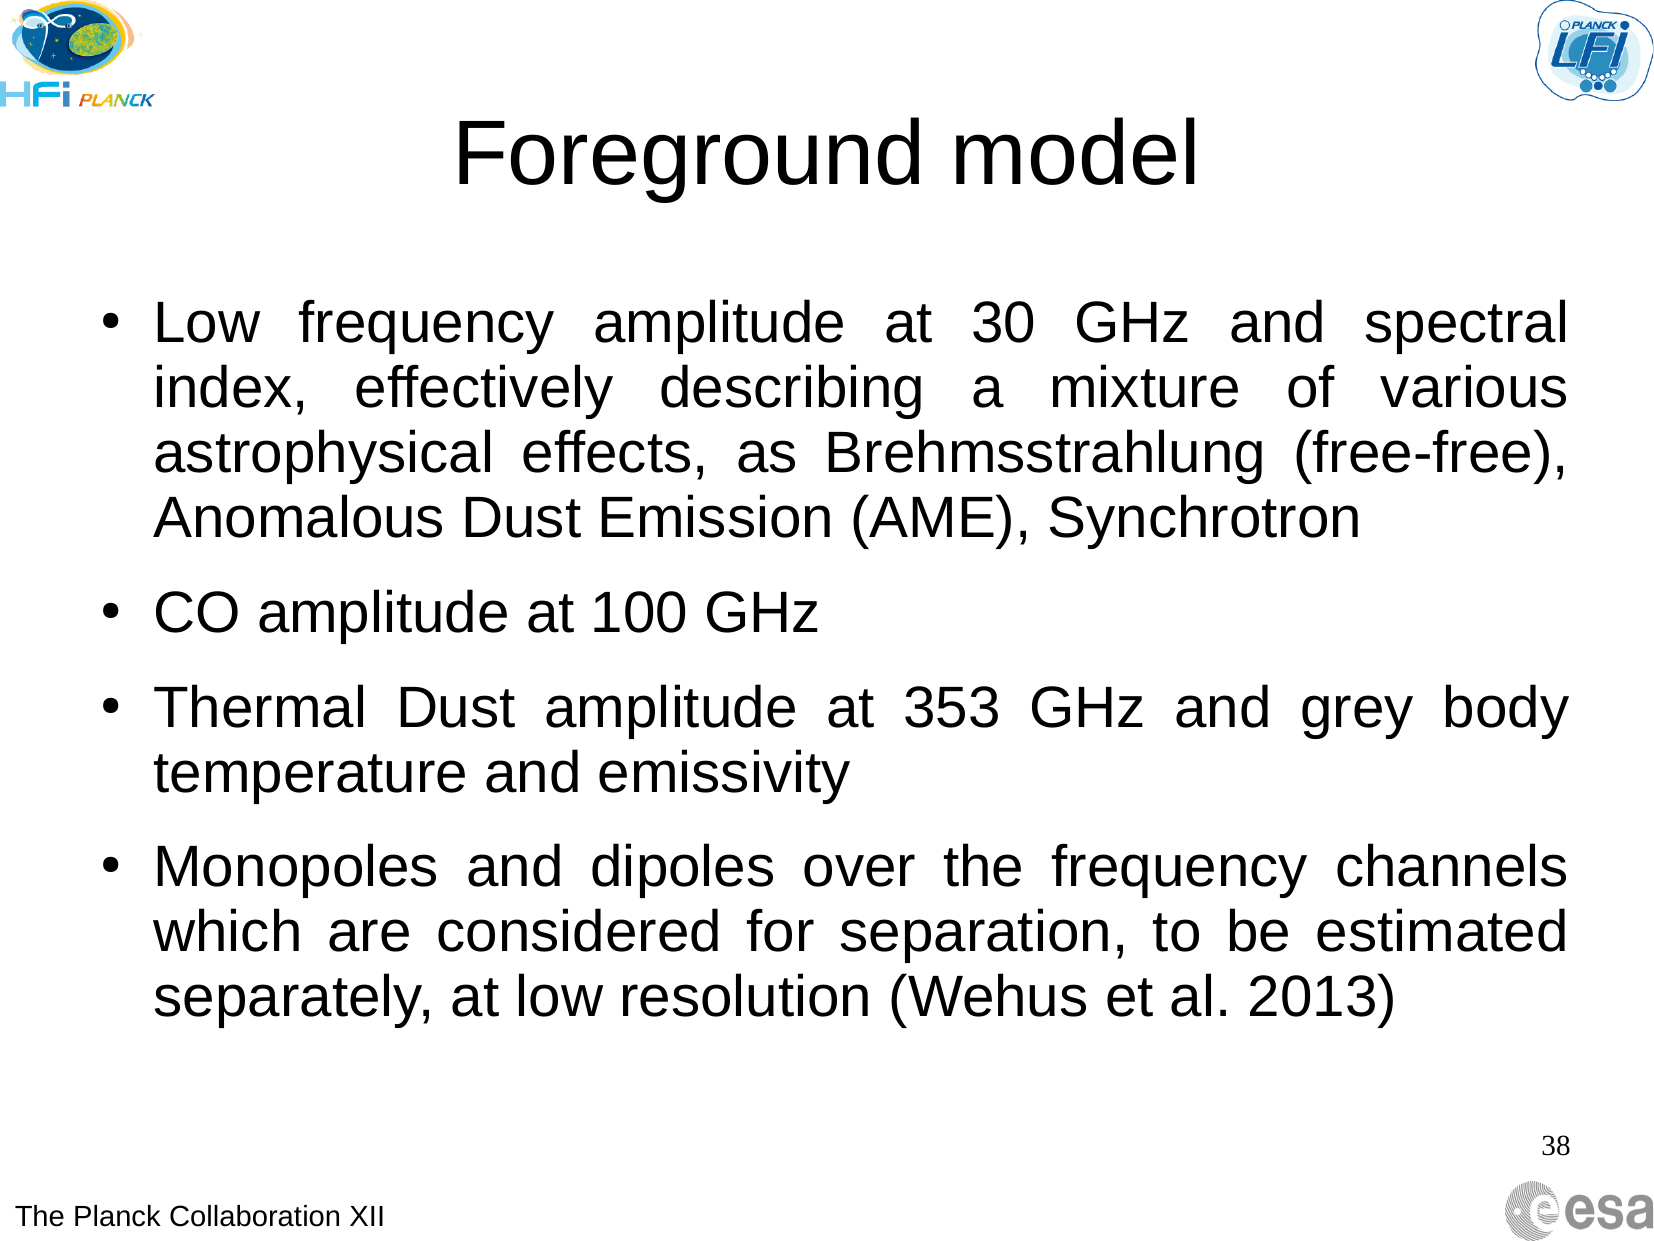

Foreground model
# Low frequency amplitude at 30 GHz and spectral index, effectively describing a mixture of various astrophysical effects, as Brehmsstrahlung (free-free), Anomalous Dust Emission (AME), Synchrotron
CO amplitude at 100 GHz
Thermal Dust amplitude at 353 GHz and grey body temperature and emissivity
Monopoles and dipoles over the frequency channels which are considered for separation, to be estimated separately, at low resolution (Wehus et al. 2013)
38
The Planck Collaboration XII